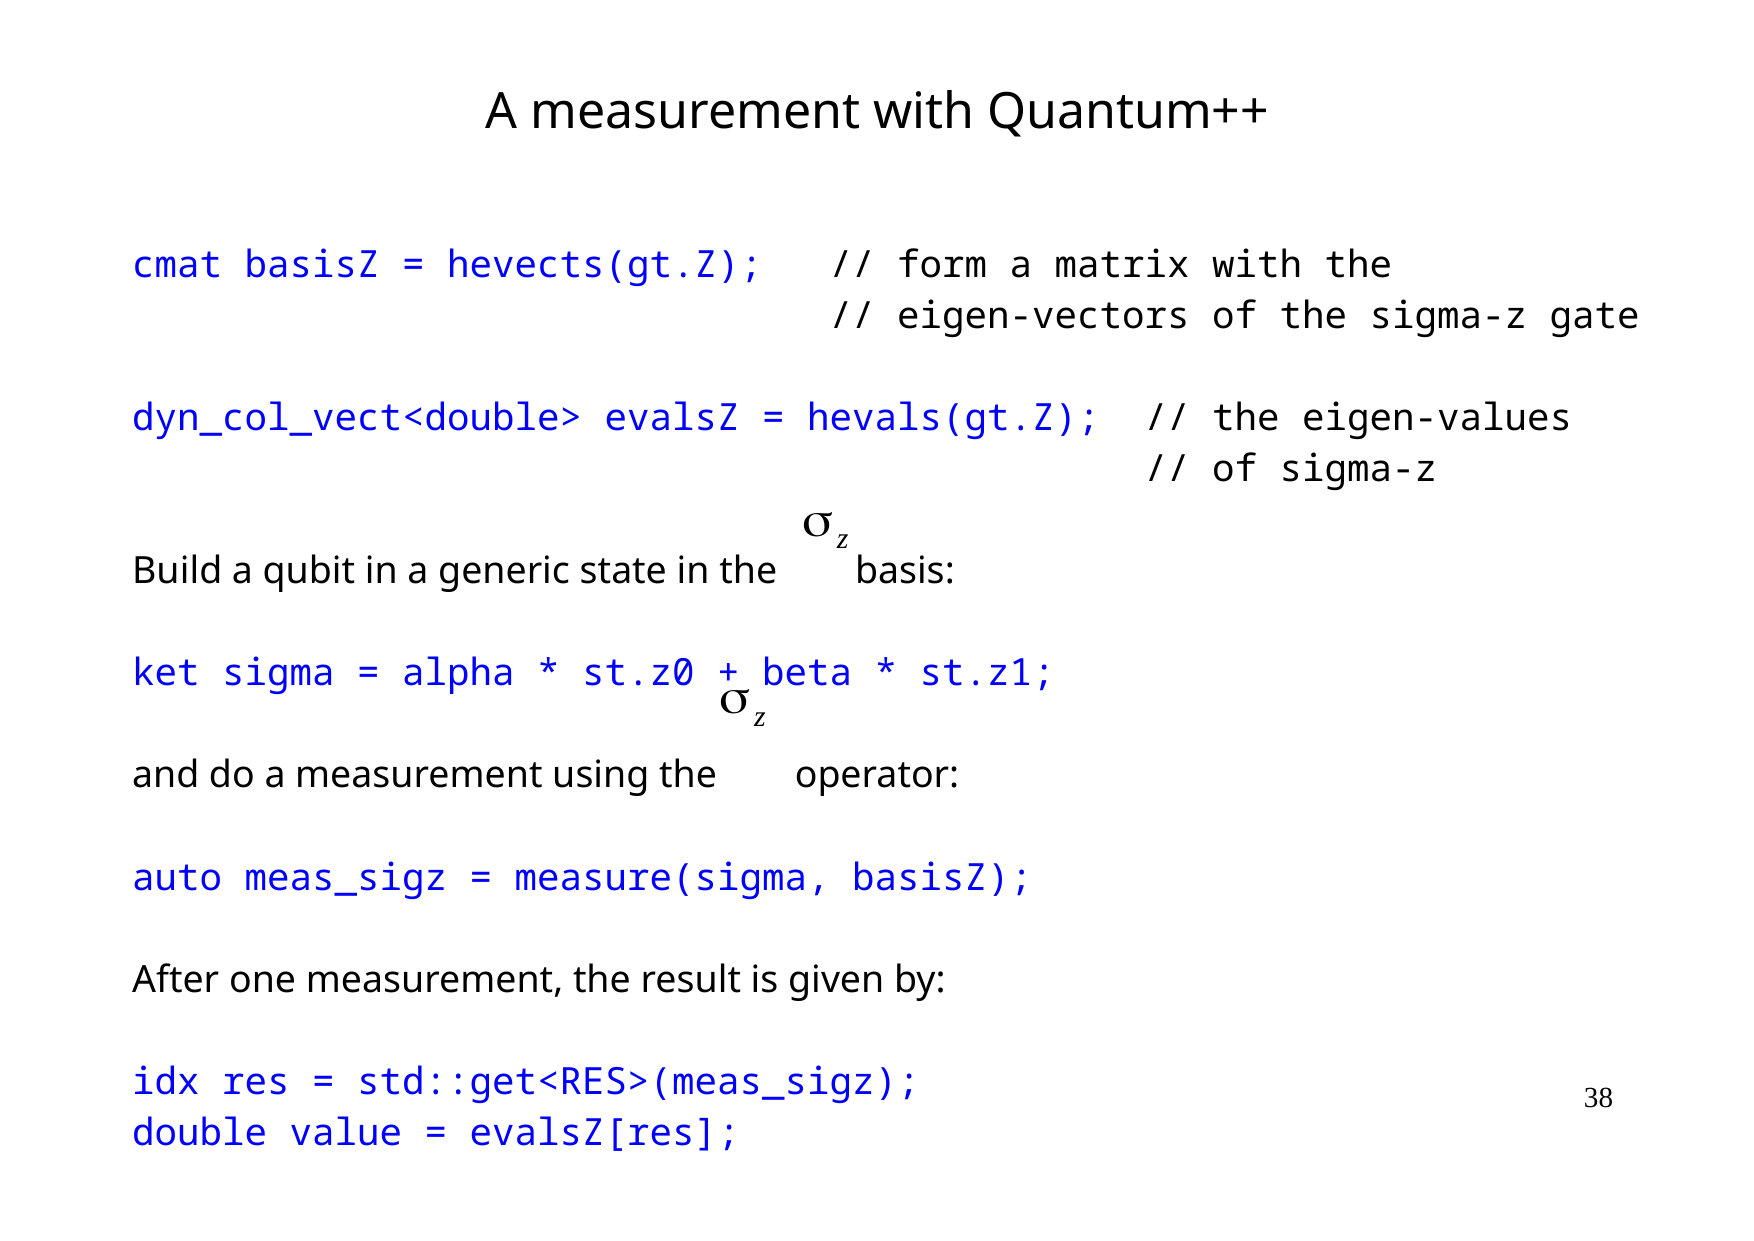

A measurement with Quantum++
cmat basisZ = hevects(gt.Z); // form a matrix with the
 // eigen-vectors of the sigma-z gate
dyn_col_vect<double> evalsZ = hevals(gt.Z); // the eigen-values
 // of sigma-z
Build a qubit in a generic state in the basis:
ket sigma = alpha * st.z0 + beta * st.z1;
and do a measurement using the operator:
auto meas_sigz = measure(sigma, basisZ);
After one measurement, the result is given by:
idx res = std::get<RES>(meas_sigz);
double value = evalsZ[res];
38